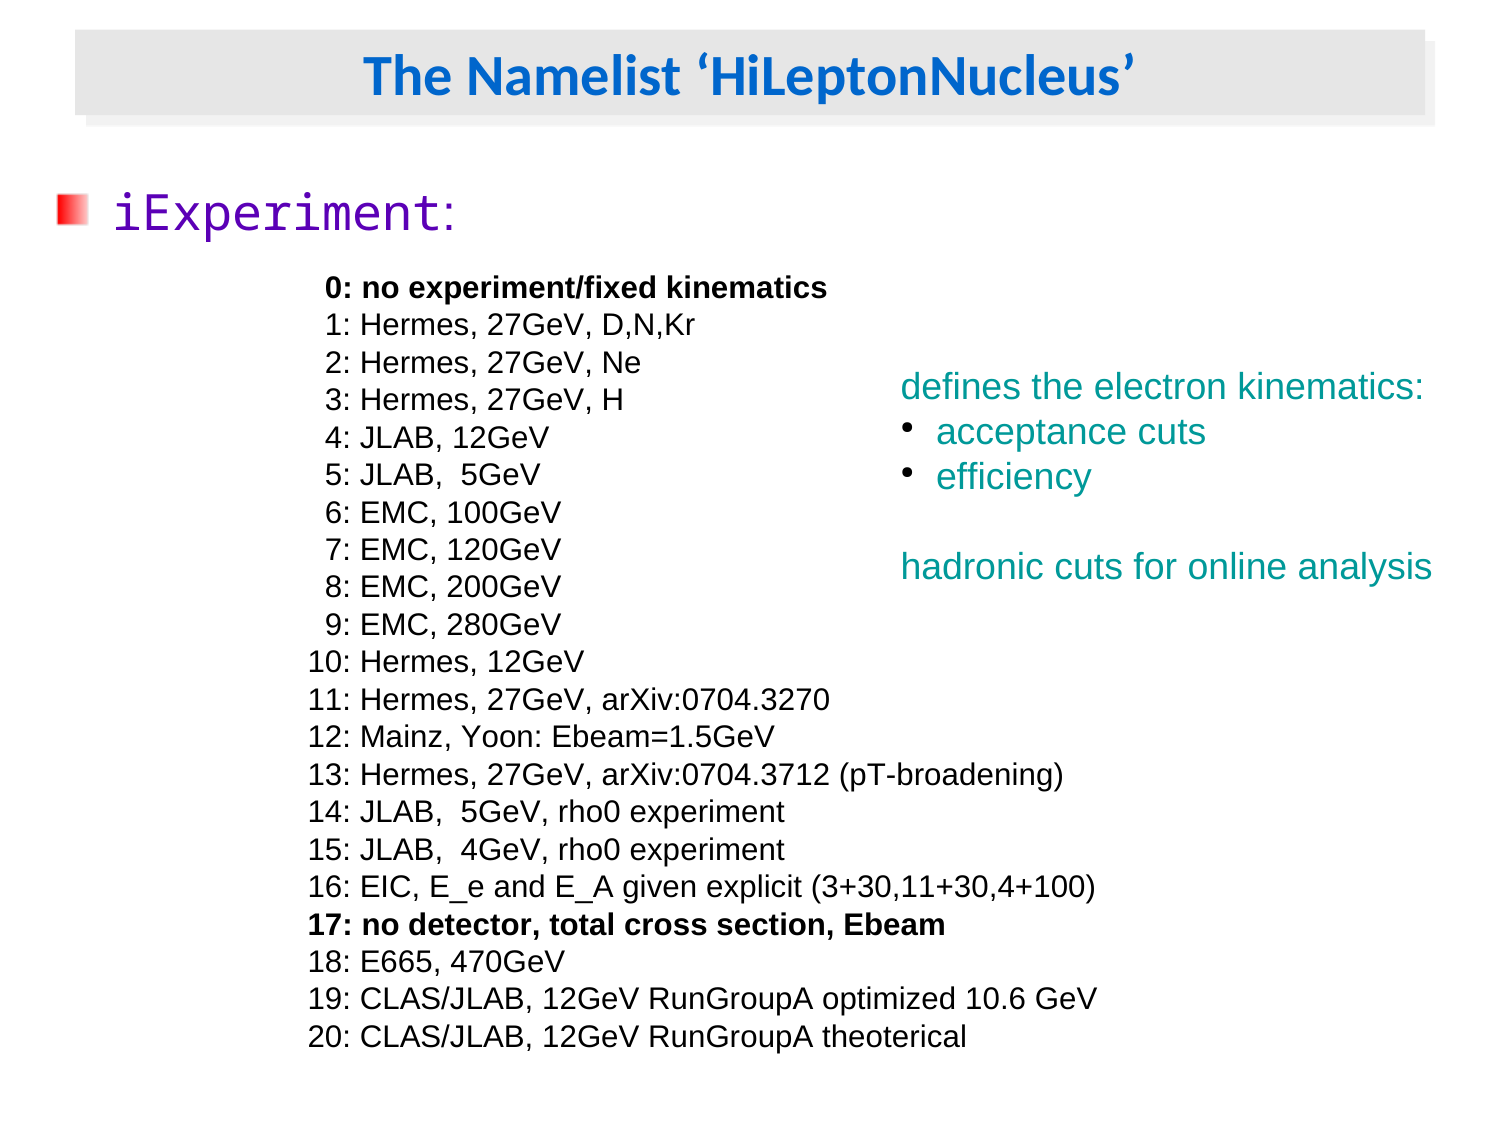

# The Namelist ‘HiLeptonNucleus’
iExperiment:
 0: no experiment/fixed kinematics
 1: Hermes, 27GeV, D,N,Kr
 2: Hermes, 27GeV, Ne
 3: Hermes, 27GeV, H
 4: JLAB, 12GeV
 5: JLAB, 5GeV
 6: EMC, 100GeV
 7: EMC, 120GeV
 8: EMC, 200GeV
 9: EMC, 280GeV
 10: Hermes, 12GeV
 11: Hermes, 27GeV, arXiv:0704.3270
 12: Mainz, Yoon: Ebeam=1.5GeV
 13: Hermes, 27GeV, arXiv:0704.3712 (pT-broadening)
 14: JLAB, 5GeV, rho0 experiment
 15: JLAB, 4GeV, rho0 experiment
 16: EIC, E_e and E_A given explicit (3+30,11+30,4+100)
 17: no detector, total cross section, Ebeam
 18: E665, 470GeV
 19: CLAS/JLAB, 12GeV RunGroupA optimized 10.6 GeV
 20: CLAS/JLAB, 12GeV RunGroupA theoterical
defines the electron kinematics:
acceptance cuts
efficiency
hadronic cuts for online analysis